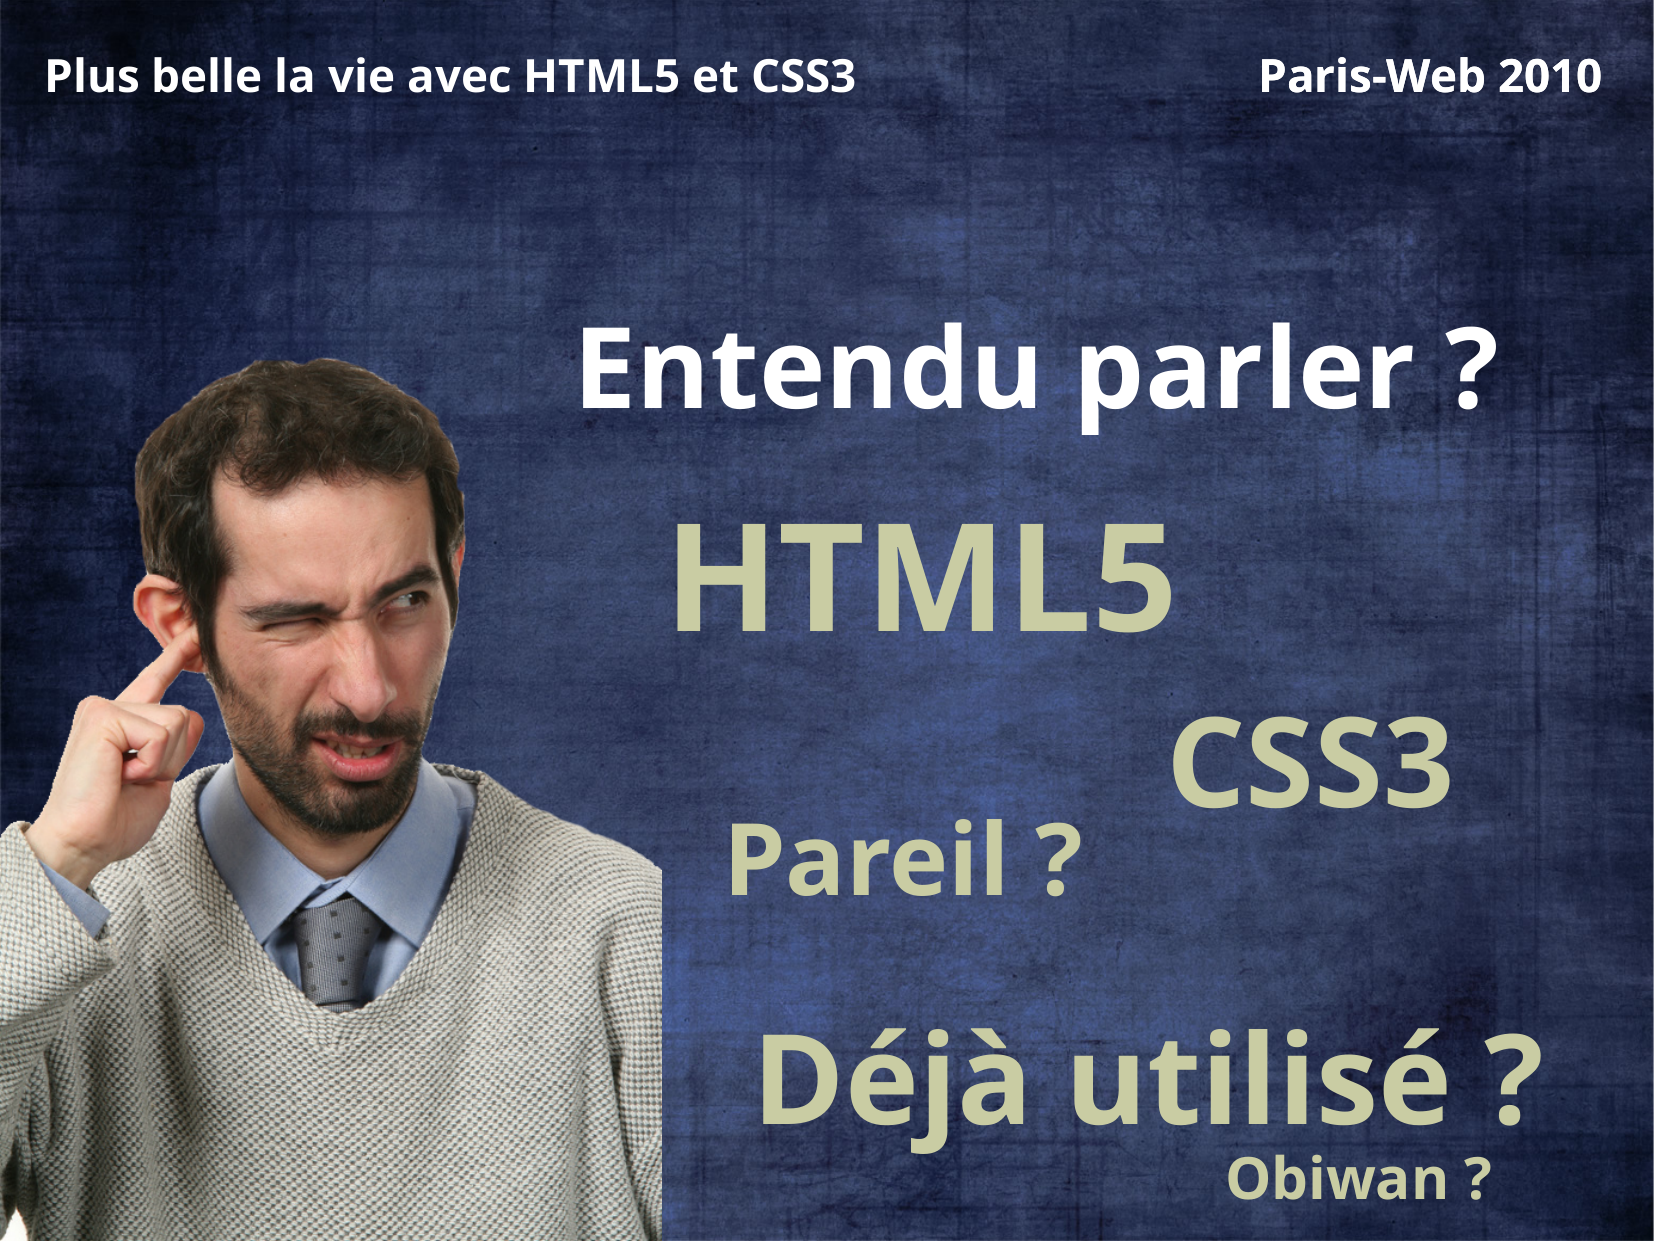

Plus belle la vie avec HTML5 et CSS3
Paris-Web 2010
Entendu parler ?
HTML5
CSS3
Pareil ?
Déjà utilisé ?
Obiwan ?